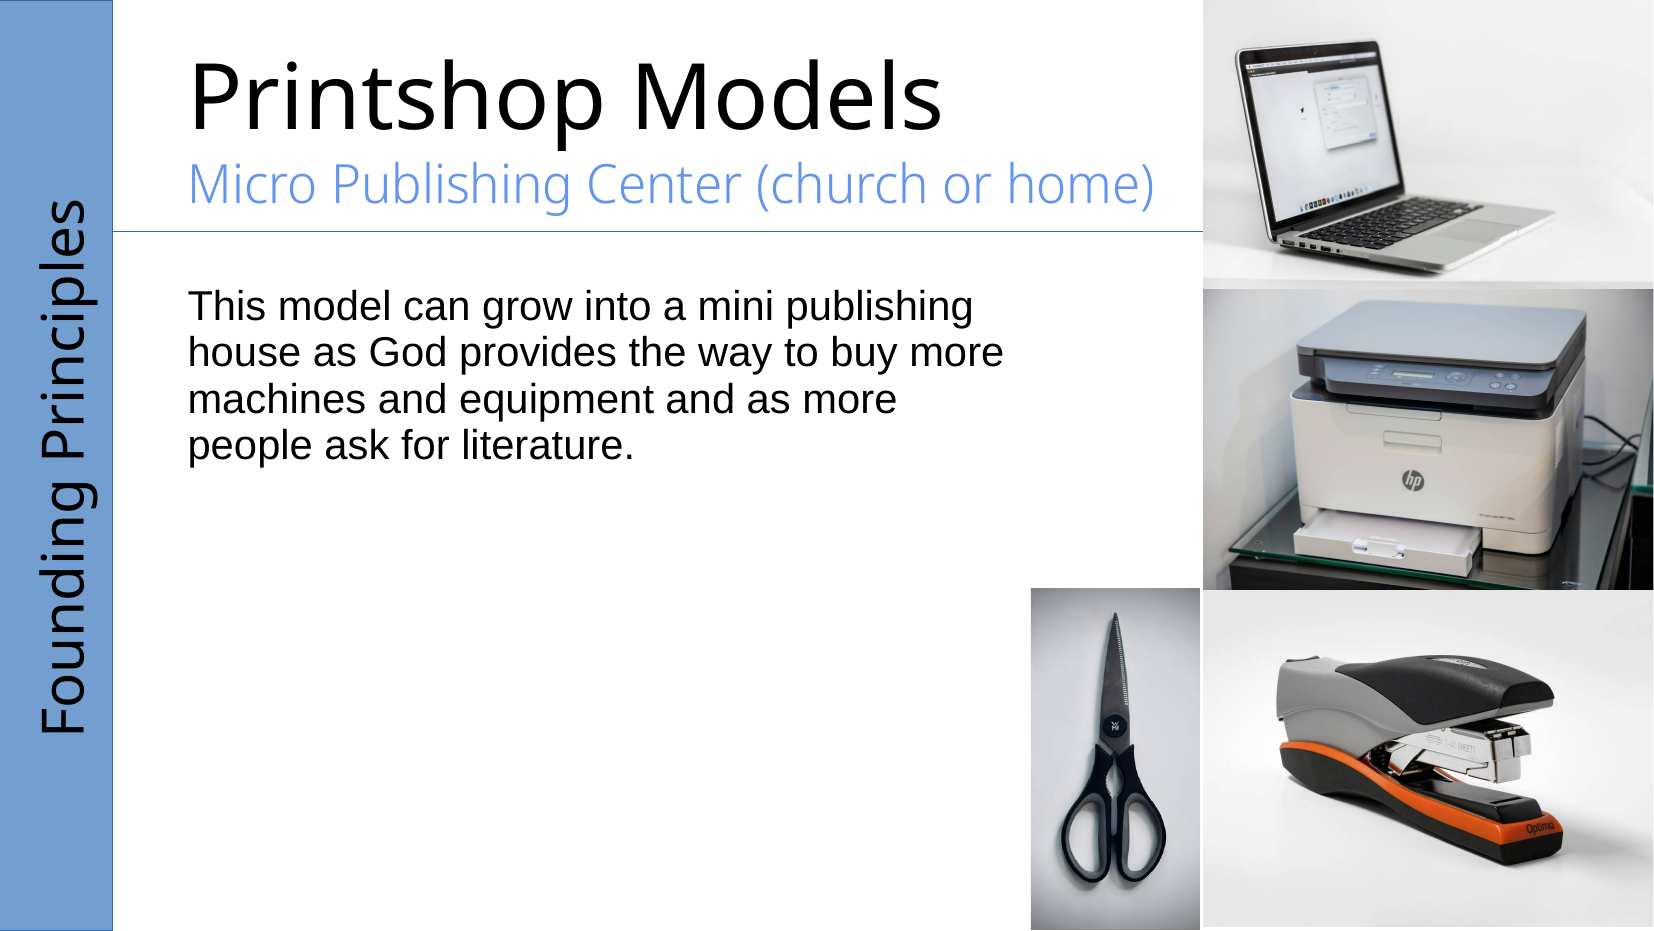

# Printshop Models
Micro Publishing Center (church or home)
This model can grow into a mini publishing house as God provides the way to buy more machines and equipment and as more people ask for literature.
Founding Principles